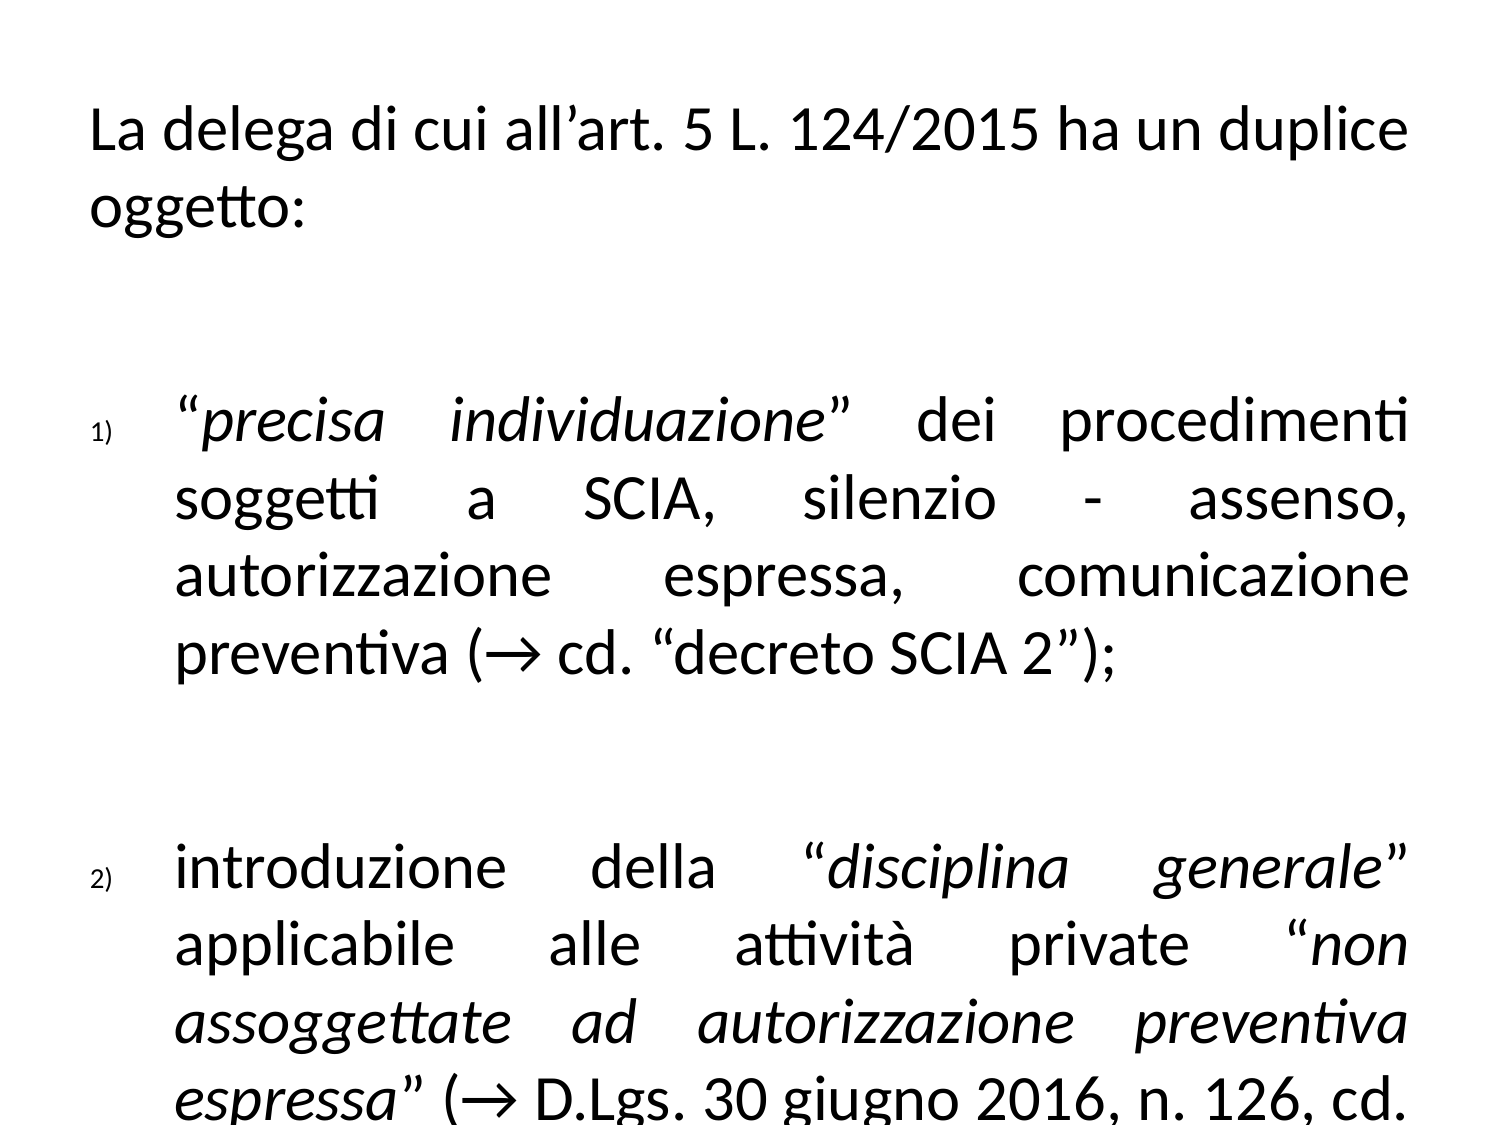

# La delega di cui all’art. 5 L. 124/2015 ha un duplice oggetto:
“precisa individuazione” dei procedimenti soggetti a SCIA, silenzio - assenso, autorizzazione espressa, comunicazione preventiva (→ cd. “decreto SCIA 2”);
introduzione della “disciplina generale” applicabile alle attività private “non assoggettate ad autorizzazione preventiva espressa” (→ D.Lgs. 30 giugno 2016, n. 126, cd. “decreto SCIA 1”).